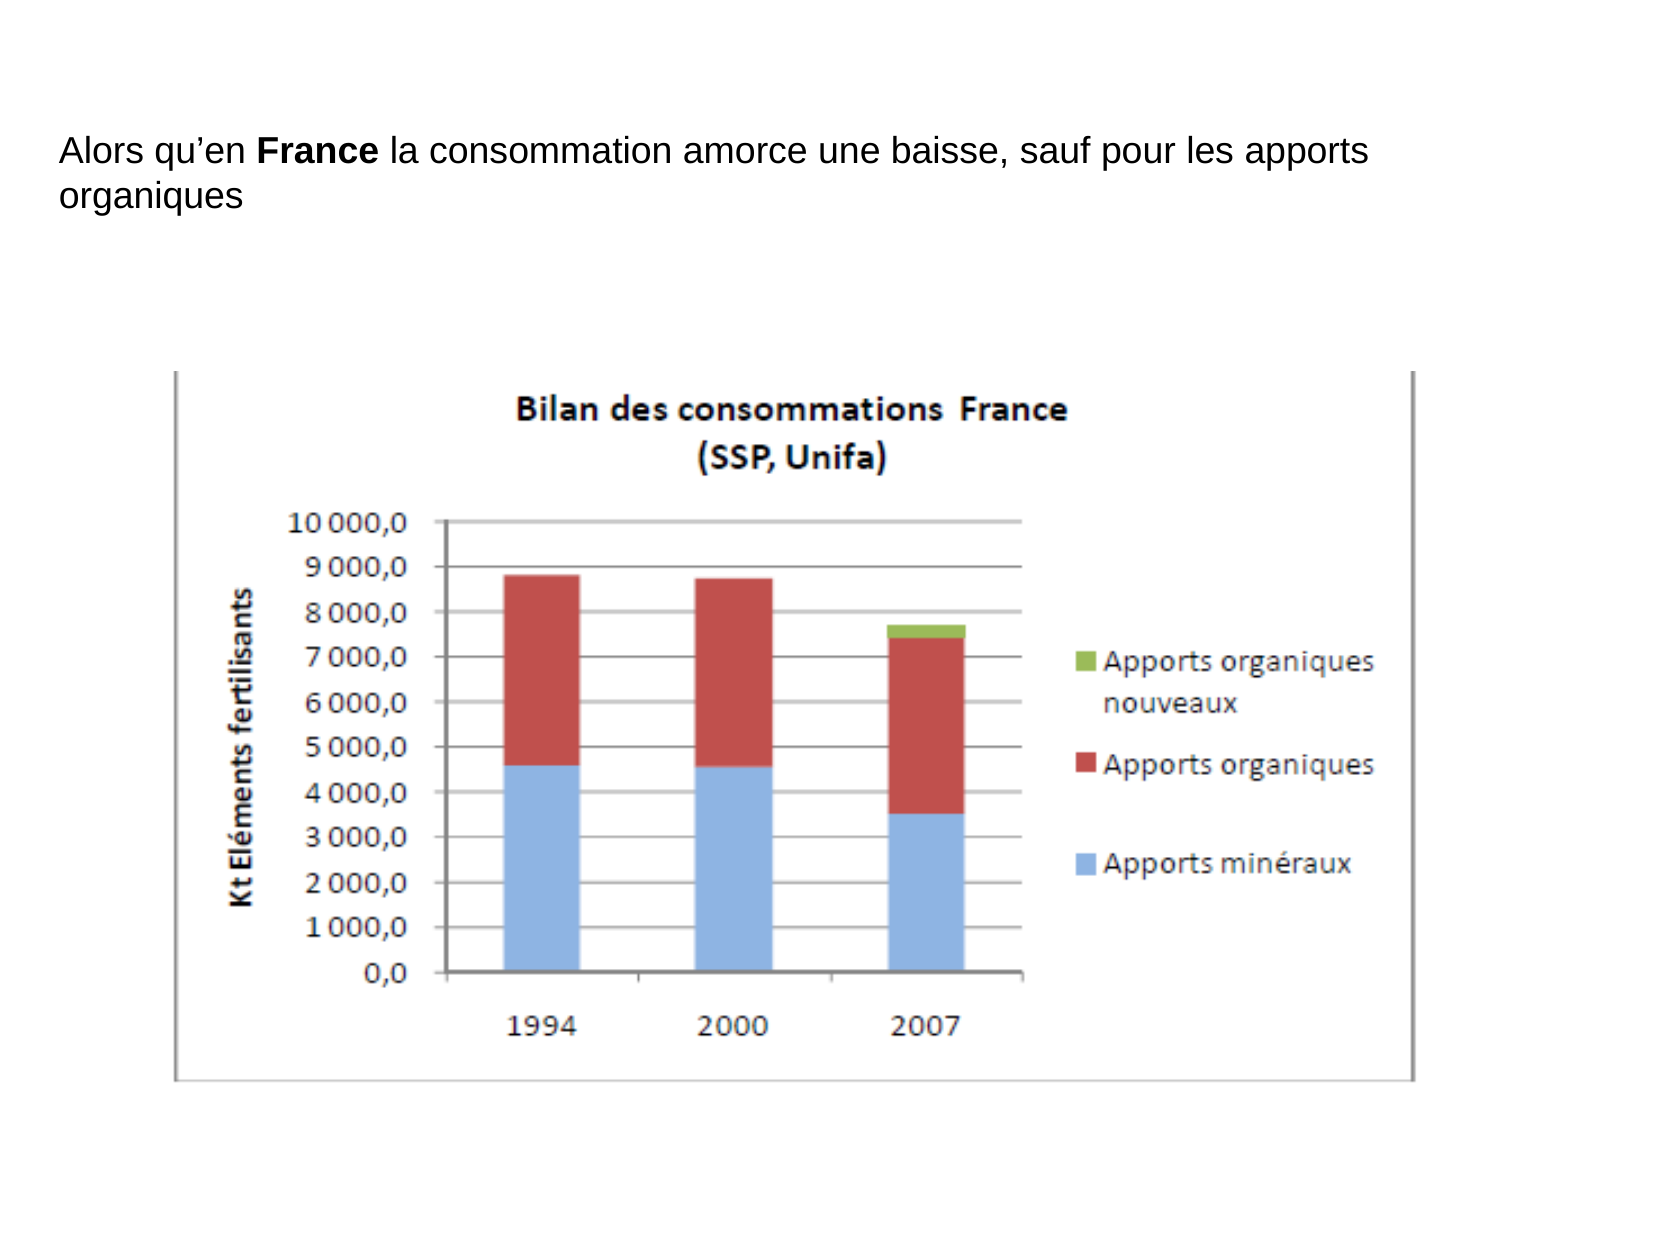

# Alors qu’en France la consommation amorce une baisse, sauf pour les apports organiques